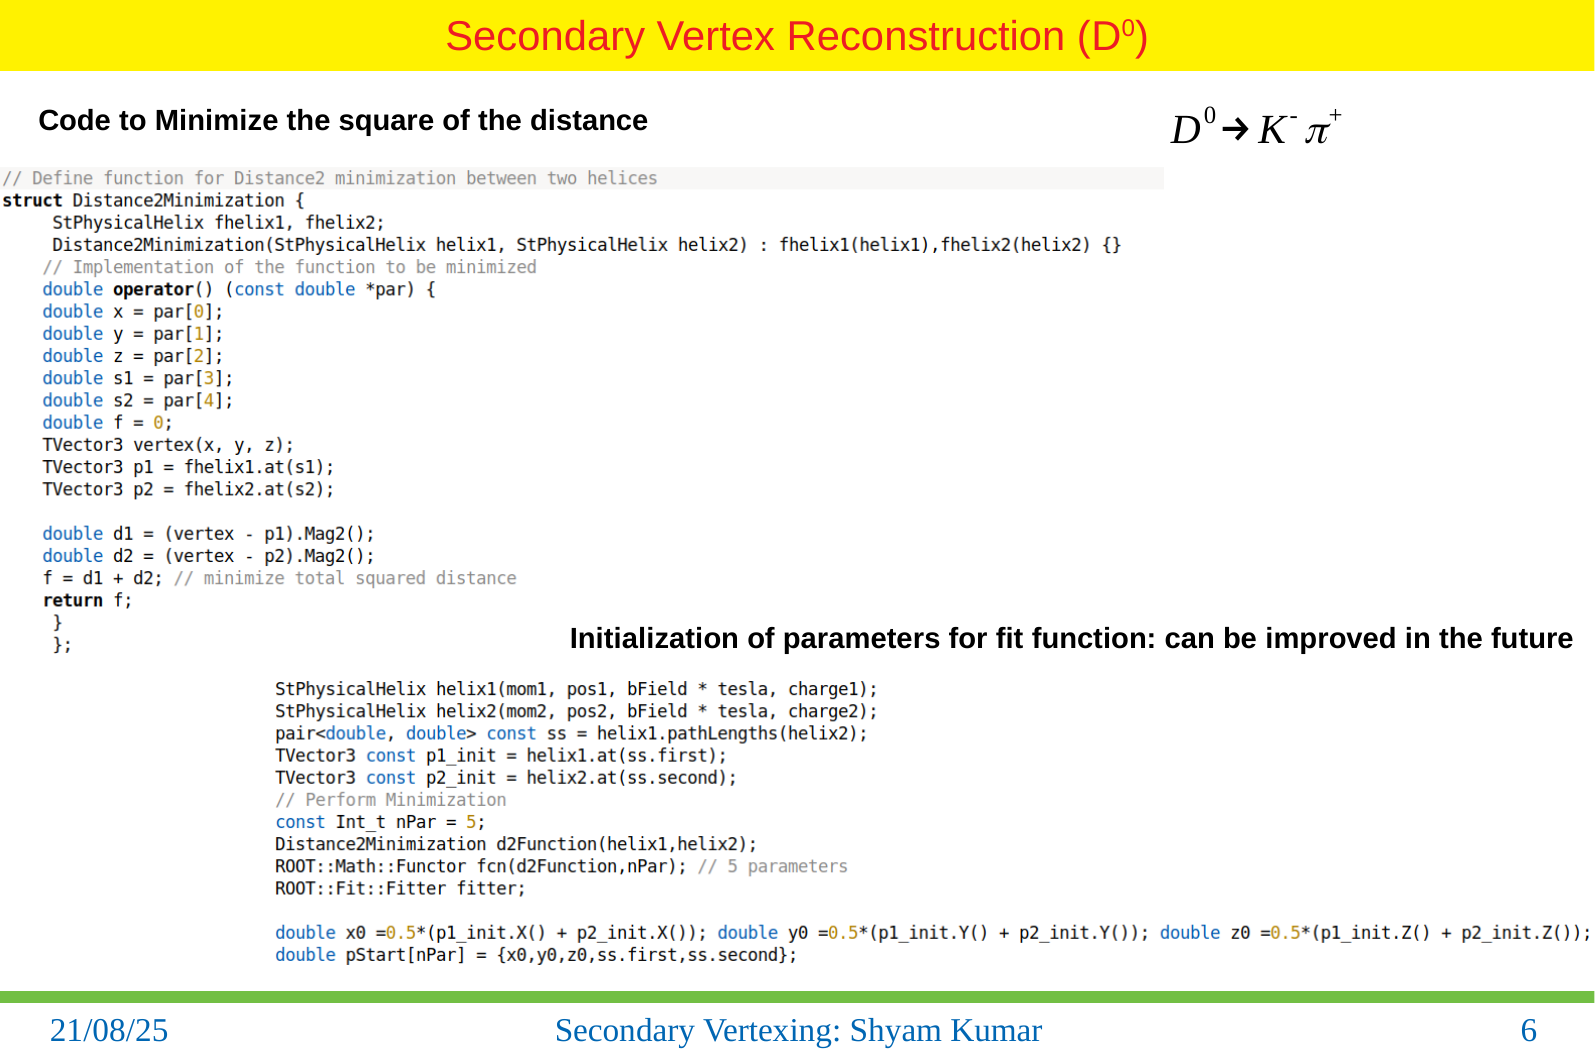

# Secondary Vertex Reconstruction (D0)
Code to Minimize the square of the distance
Initialization of parameters for fit function: can be improved in the future
21/08/25
Secondary Vertexing: Shyam Kumar
6